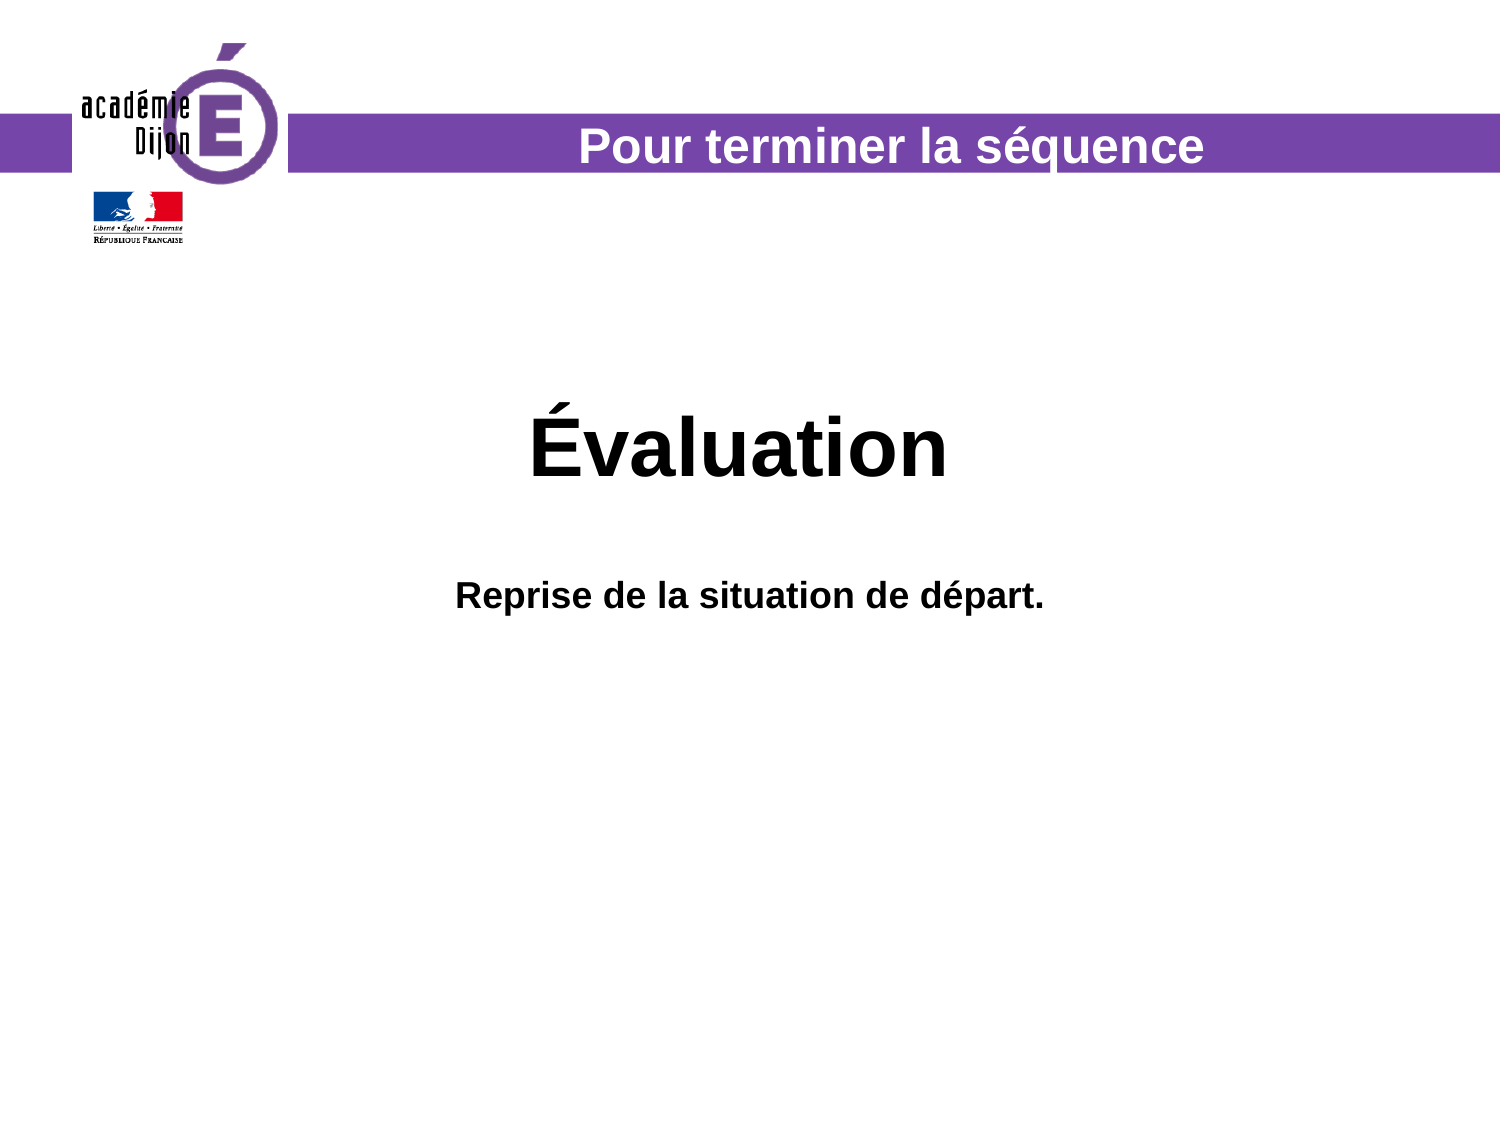

# Pour terminer la séquence
Évaluation
Reprise de la situation de départ.